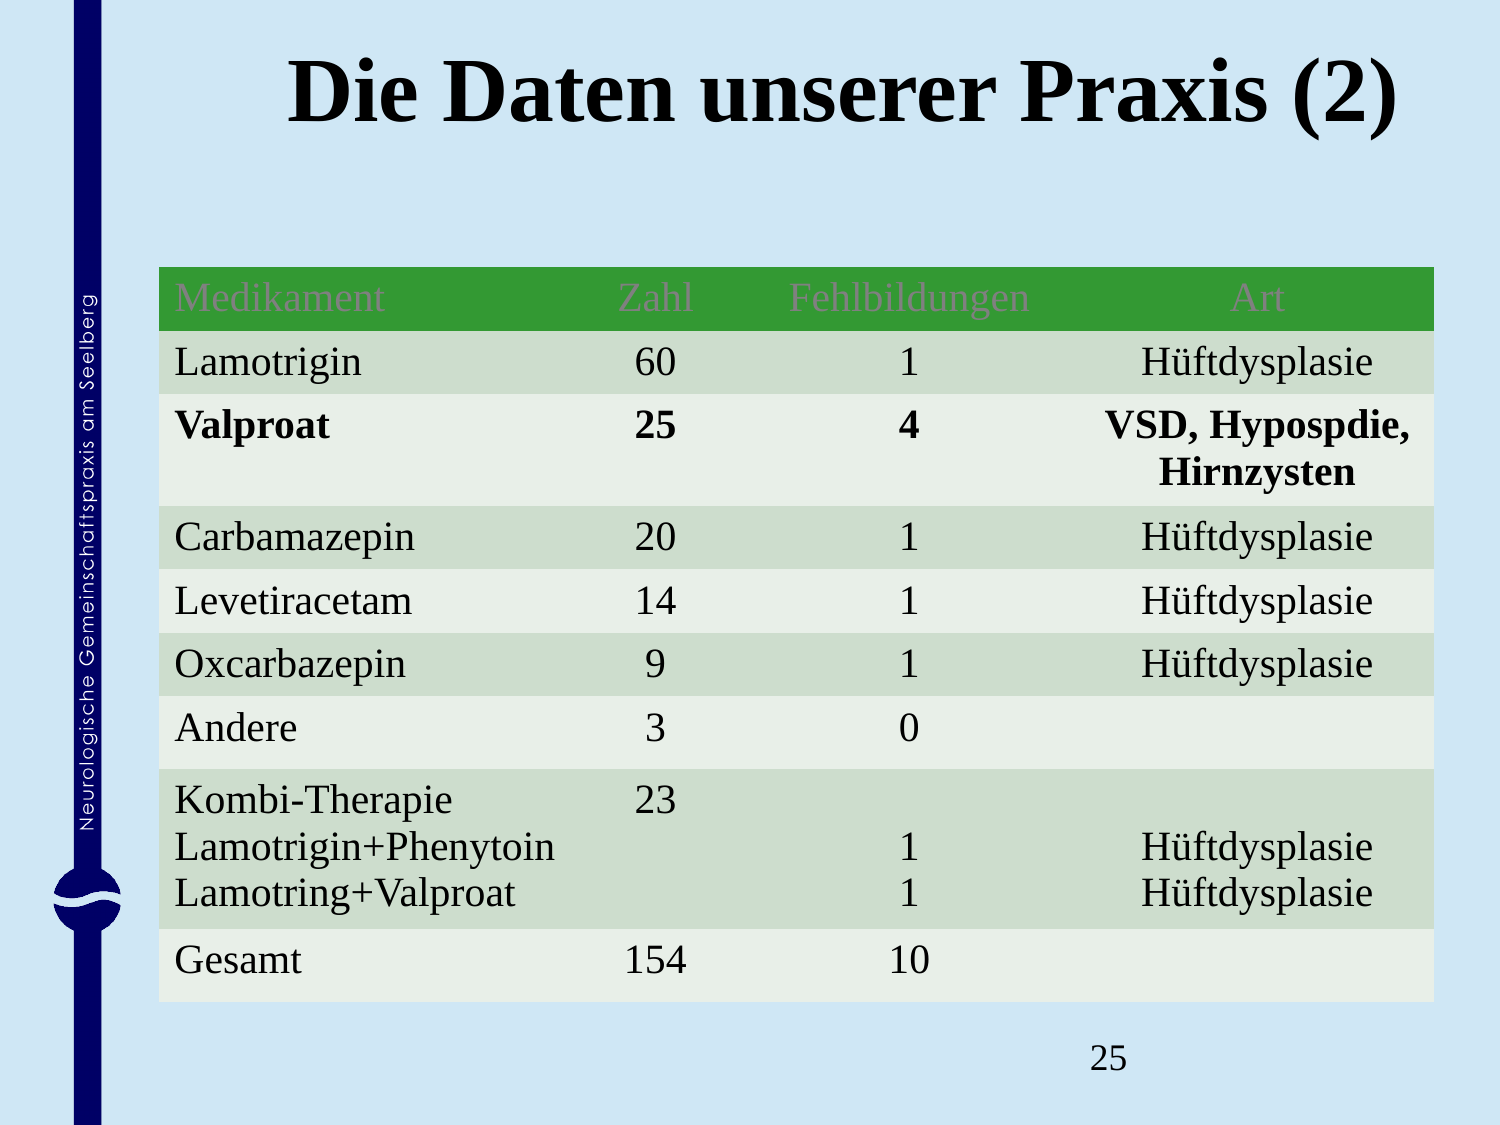

# Die Daten unserer Praxis (2)
| Medikament | Zahl | Fehlbildungen | Art |
| --- | --- | --- | --- |
| Lamotrigin | 60 | 1 | Hüftdysplasie |
| Valproat | 25 | 4 | VSD, Hypospdie, Hirnzysten |
| Carbamazepin | 20 | 1 | Hüftdysplasie |
| Levetiracetam | 14 | 1 | Hüftdysplasie |
| Oxcarbazepin | 9 | 1 | Hüftdysplasie |
| Andere | 3 | 0 | |
| Kombi-Therapie Lamotrigin+Phenytoin Lamotring+Valproat | 23 | 1 1 | Hüftdysplasie Hüftdysplasie |
| Gesamt | 154 | 10 | |